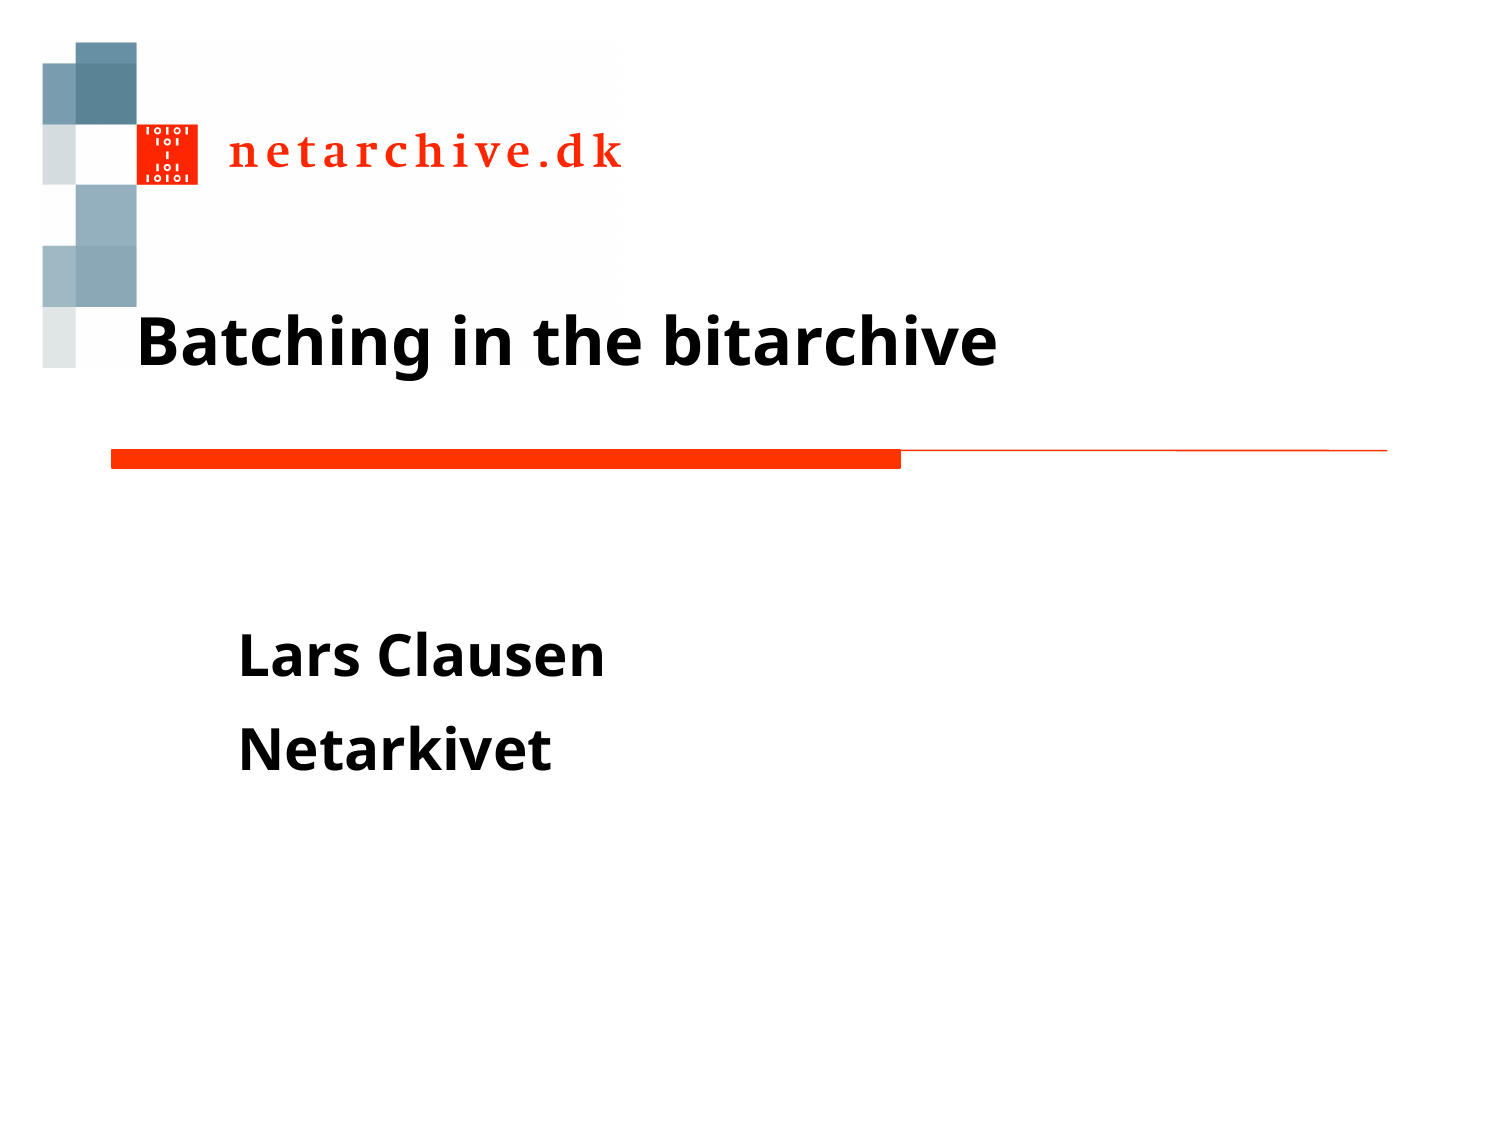

# Batching in the bitarchive
Lars Clausen
Netarkivet